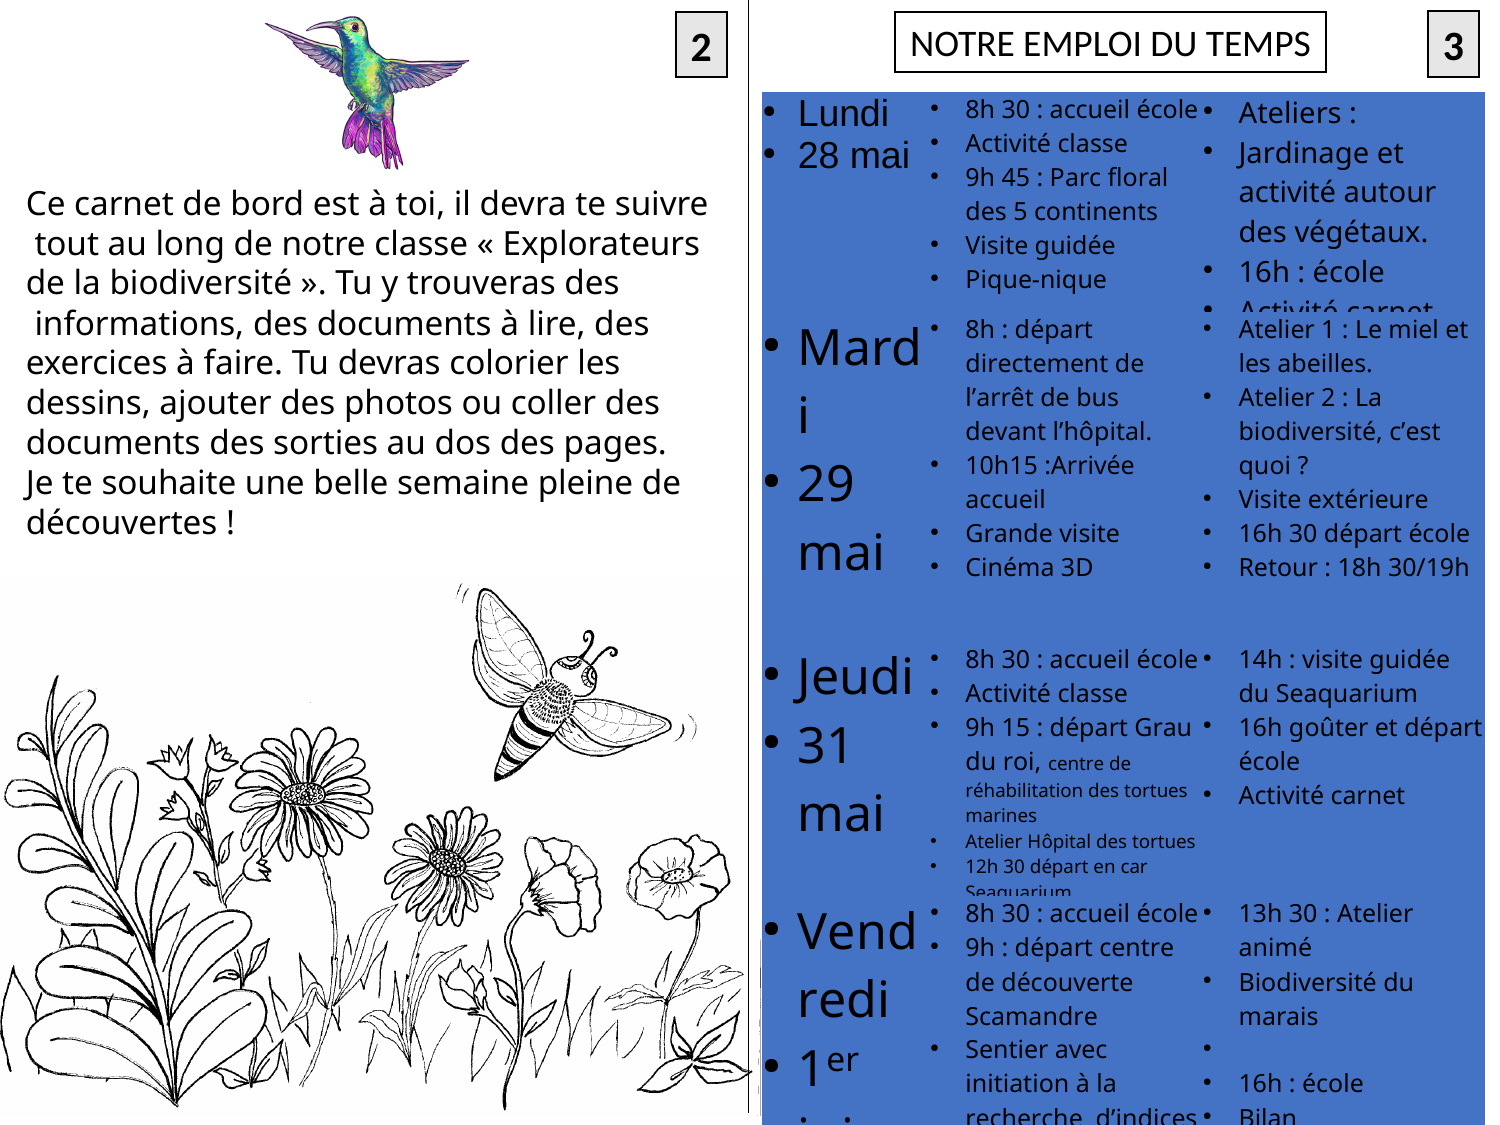

3
2
NOTRE EMPLOI DU TEMPS
| Lundi 28 mai | 8h 30 : accueil école Activité classe 9h 45 : Parc floral des 5 continents Visite guidée Pique-nique | Ateliers : Jardinage et activité autour des végétaux. 16h : école Activité carnet |
| --- | --- | --- |
| Mardi 29 mai | 8h : départ directement de l’arrêt de bus devant l’hôpital. 10h15 :Arrivée accueil Grande visite Cinéma 3D Pique-nique | Atelier 1 : Le miel et les abeilles. Atelier 2 : La biodiversité, c’est quoi ? Visite extérieure 16h 30 départ école Retour : 18h 30/19h |
| | | |
| Jeudi 31 mai | 8h 30 : accueil école Activité classe 9h 15 : départ Grau du roi, centre de réhabilitation des tortues marines Atelier Hôpital des tortues 12h 30 départ en car Seaquarium Pique - nique | 14h : visite guidée du Seaquarium 16h goûter et départ école Activité carnet |
| Vendredi 1er juin | 8h 30 : accueil école 9h : départ centre de découverte Scamandre Sentier avec initiation à la recherche d’indices de présence 12h pique - nique | 13h 30 : Atelier animé Biodiversité du marais 16h : école Bilan Remise des diplômes |
Ce carnet de bord est à toi, il devra te suivre
 tout au long de notre classe « Explorateurs
de la biodiversité ». Tu y trouveras des
 informations, des documents à lire, des
exercices à faire. Tu devras colorier les
dessins, ajouter des photos ou coller des
documents des sorties au dos des pages.
Je te souhaite une belle semaine pleine de
découvertes !